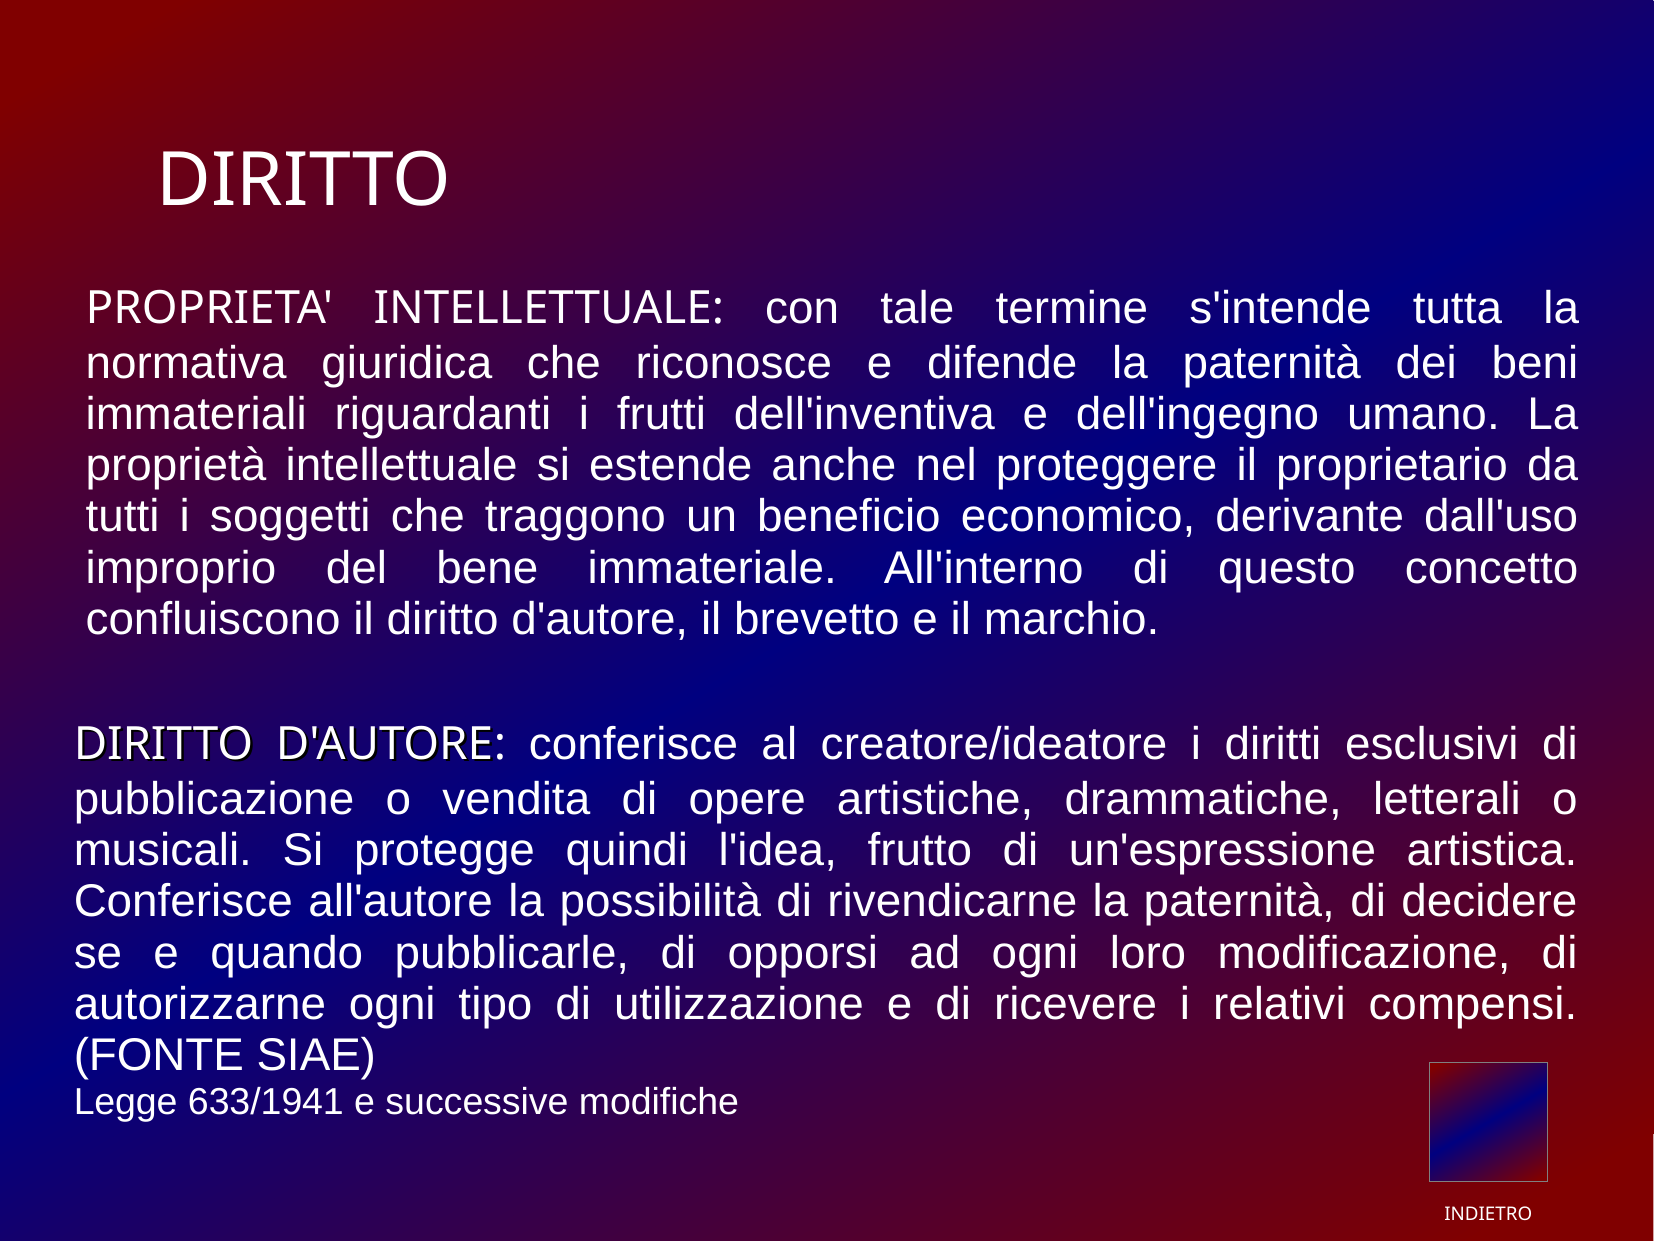

DIRITTO
PROPRIETA' INTELLETTUALE: con tale termine s'intende tutta la normativa giuridica che riconosce e difende la paternità dei beni immateriali riguardanti i frutti dell'inventiva e dell'ingegno umano. La proprietà intellettuale si estende anche nel proteggere il proprietario da tutti i soggetti che traggono un beneficio economico, derivante dall'uso improprio del bene immateriale. All'interno di questo concetto confluiscono il diritto d'autore, il brevetto e il marchio.
DIRITTO D'AUTORE: conferisce al creatore/ideatore i diritti esclusivi di pubblicazione o vendita di opere artistiche, drammatiche, letterali o musicali. Si protegge quindi l'idea, frutto di un'espressione artistica. Conferisce all'autore la possibilità di rivendicarne la paternità, di decidere se e quando pubblicarle, di opporsi ad ogni loro modificazione, di autorizzarne ogni tipo di utilizzazione e di ricevere i relativi compensi. (FONTE SIAE)
Legge 633/1941 e successive modifiche
INDIETRO